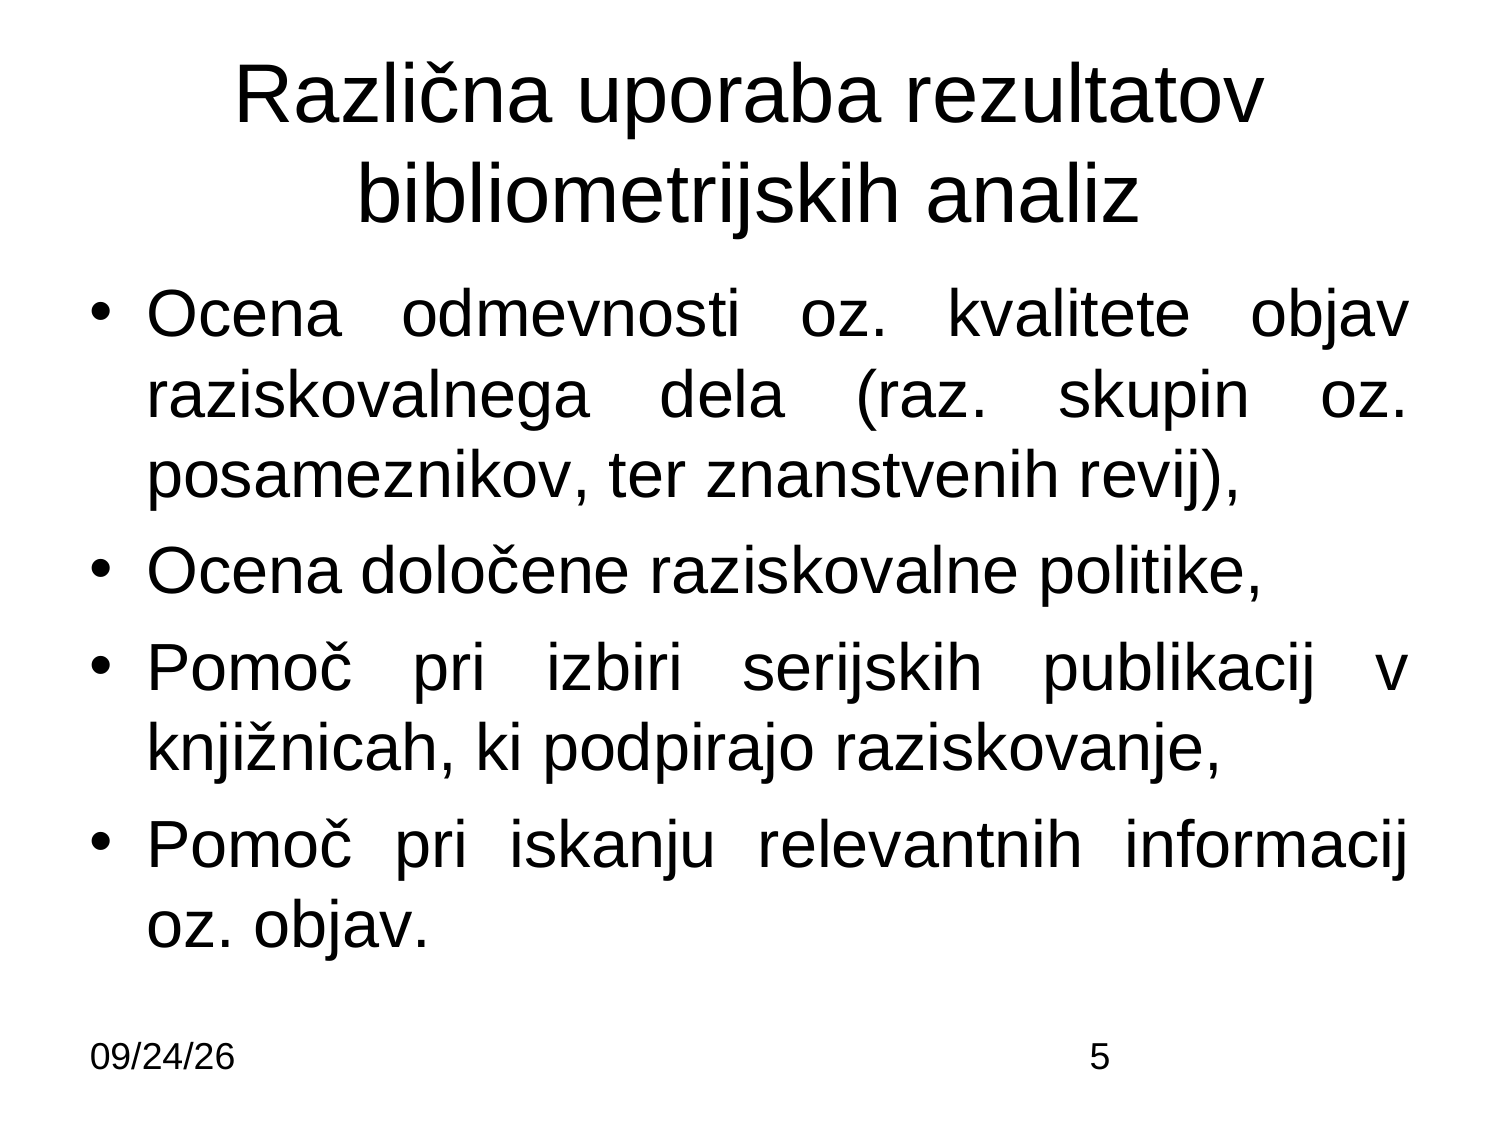

# Različna uporaba rezultatov bibliometrijskih analiz
Ocena odmevnosti oz. kvalitete objav raziskovalnega dela (raz. skupin oz. posameznikov, ter znanstvenih revij),
Ocena določene raziskovalne politike,
Pomoč pri izbiri serijskih publikacij v knjižnicah, ki podpirajo raziskovanje,
Pomoč pri iskanju relevantnih informacij oz. objav.
5